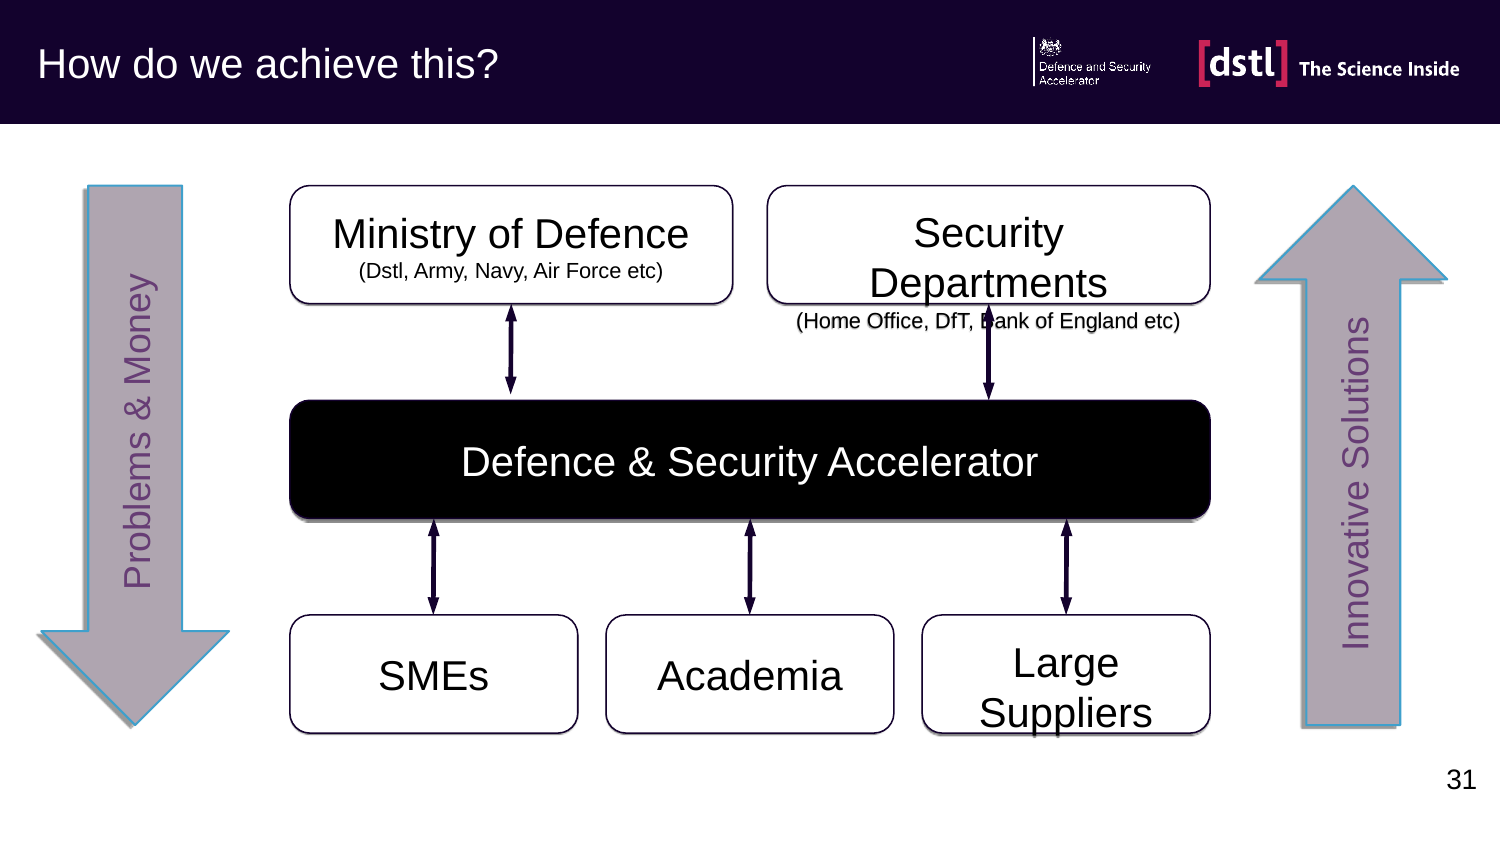

How do we achieve this?
Ministry of Defence
(Dstl, Army, Navy, Air Force etc)
Security Departments
(Home Office, DfT, Bank of England etc)
Defence & Security Accelerator
SMEs
Academia
Large Suppliers
Problems & Money
Innovative Solutions